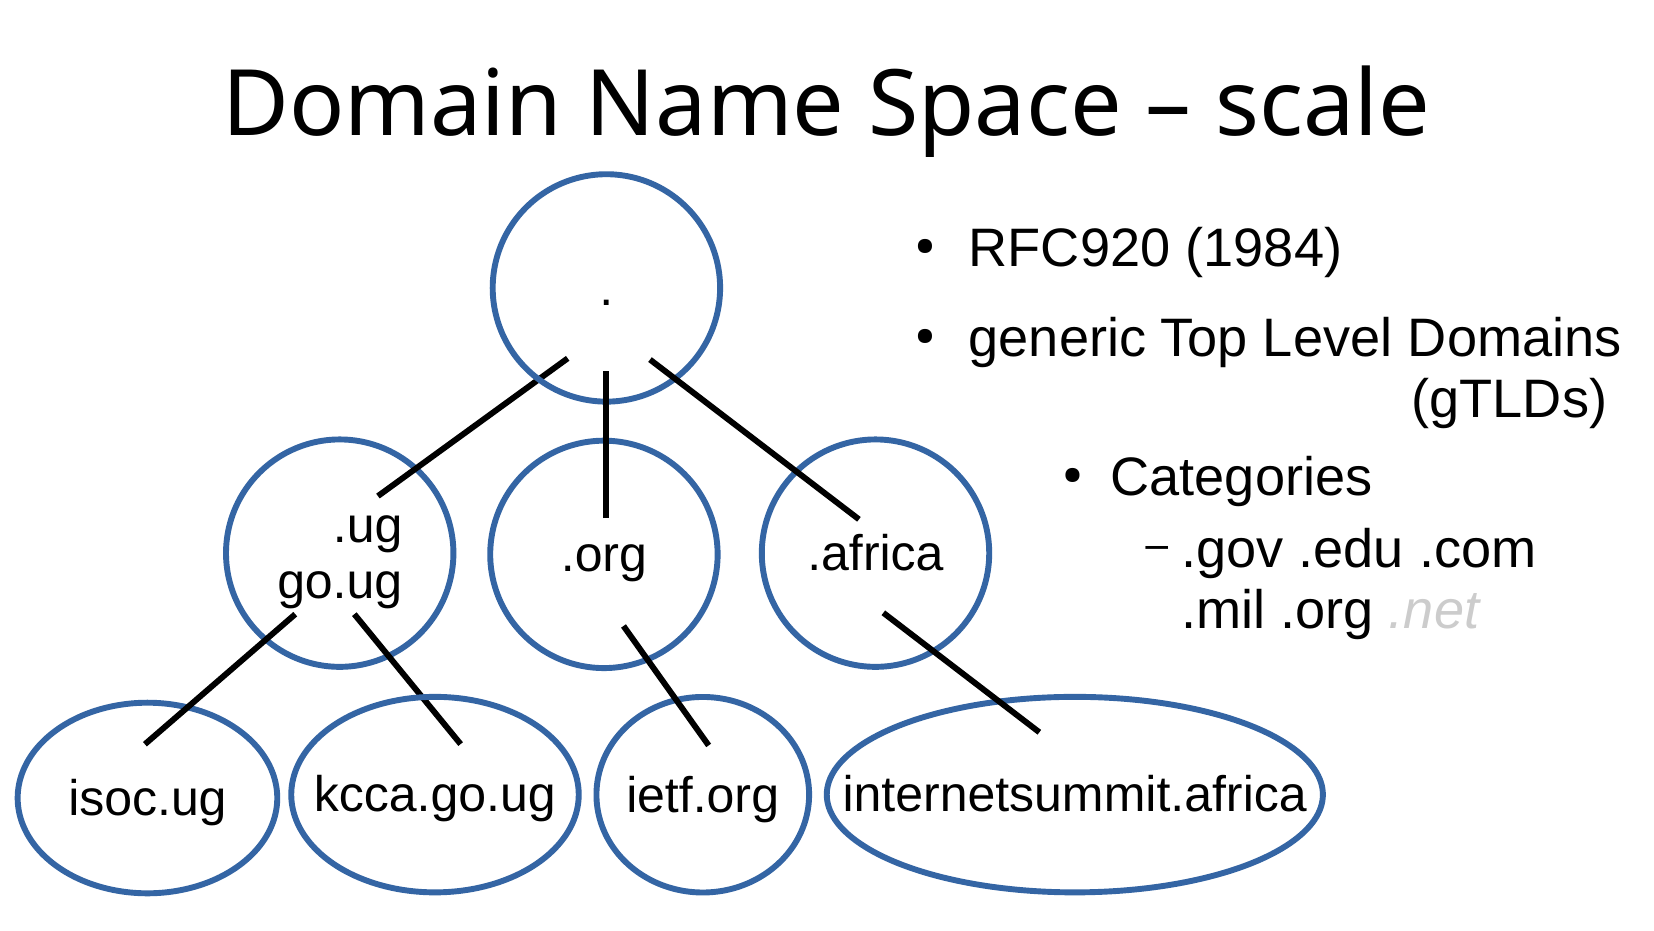

# Domain Name Space – scale
.
RFC920 (1984)
generic Top Level Domains
						(gTLDs)
Categories
.gov .edu .com
.mil .org .net
.ug
go.ug
.africa
.org
kcca.go.ug
internetsummit.africa
ietf.org
isoc.ug